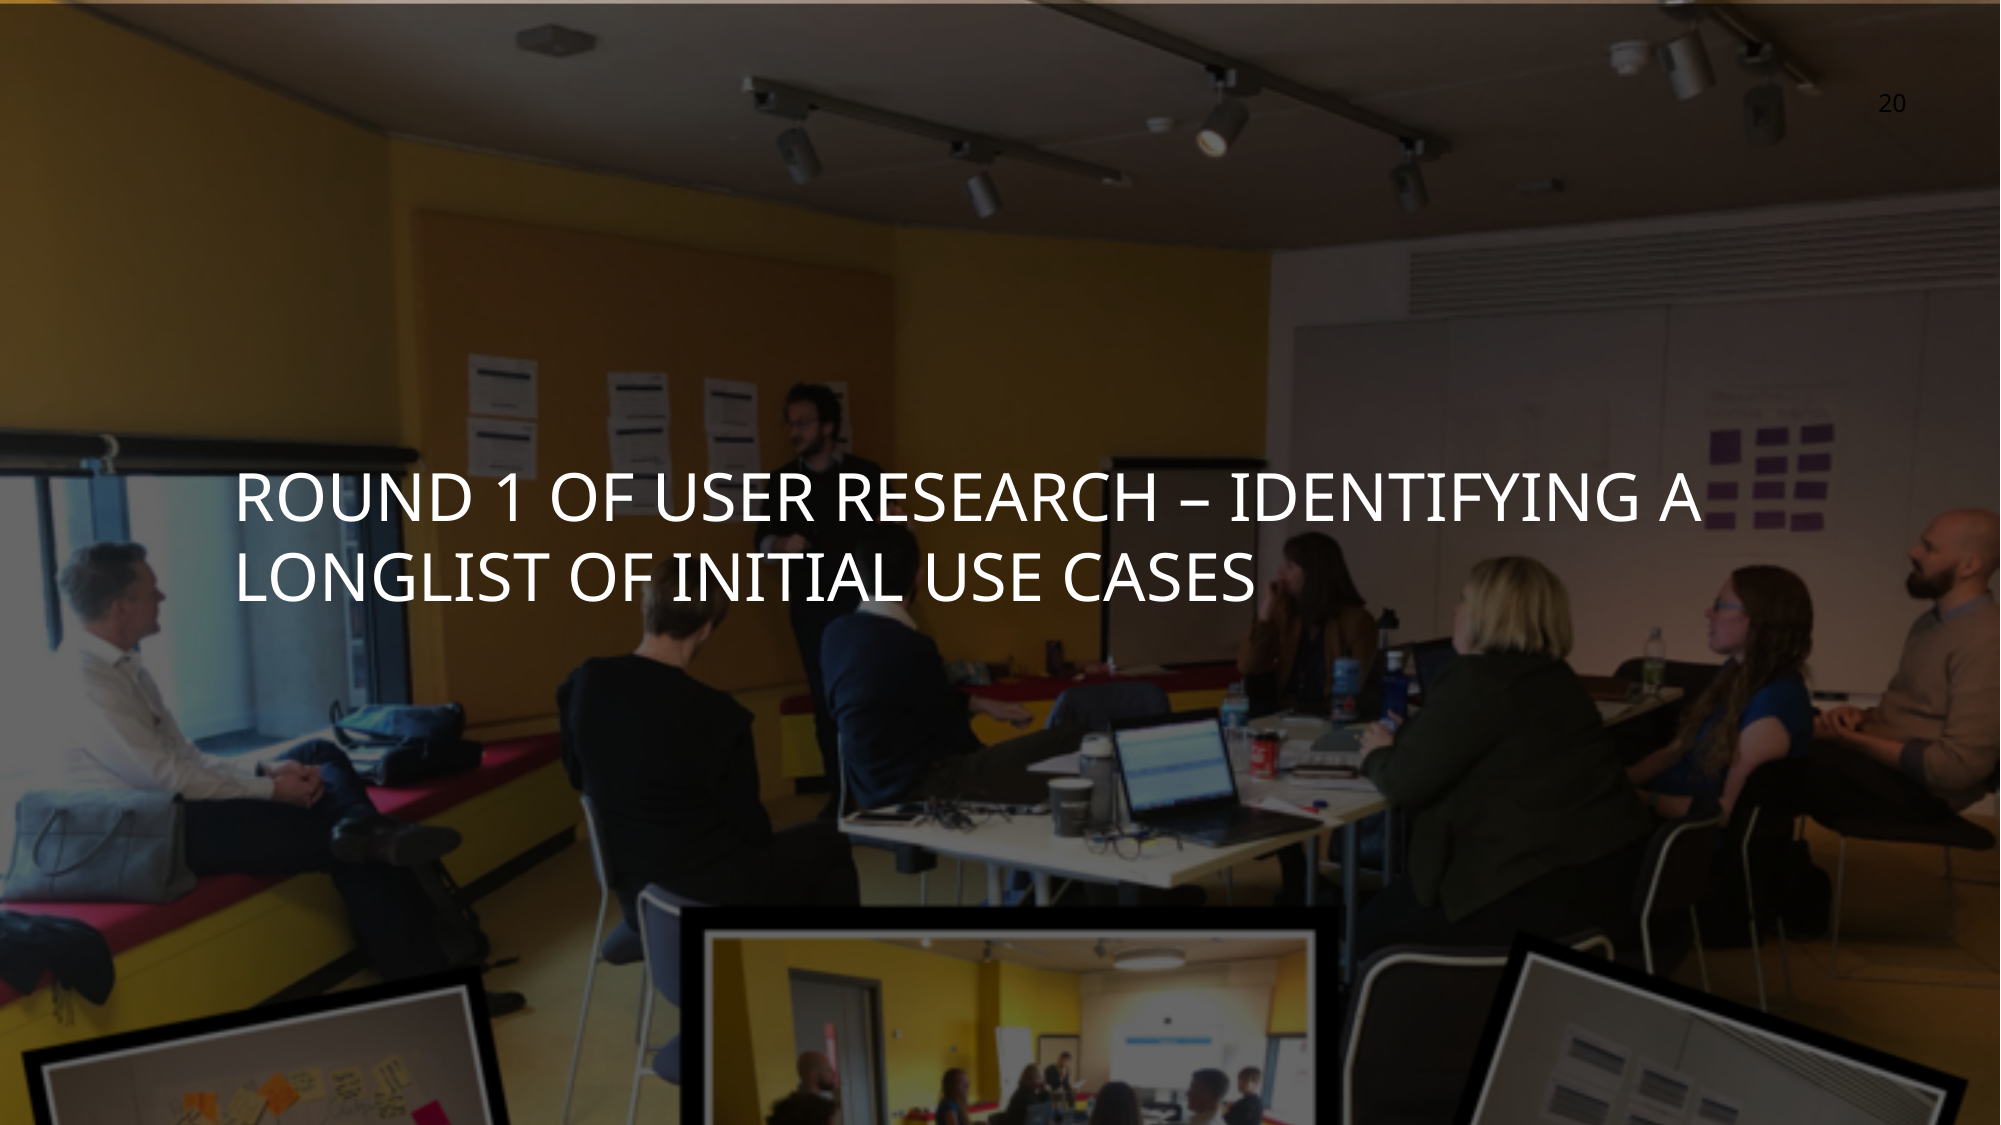

ROUND 1 OF USER RESEARCH – IDENTIFYING A LONGLIST OF INITIAL USE CASES